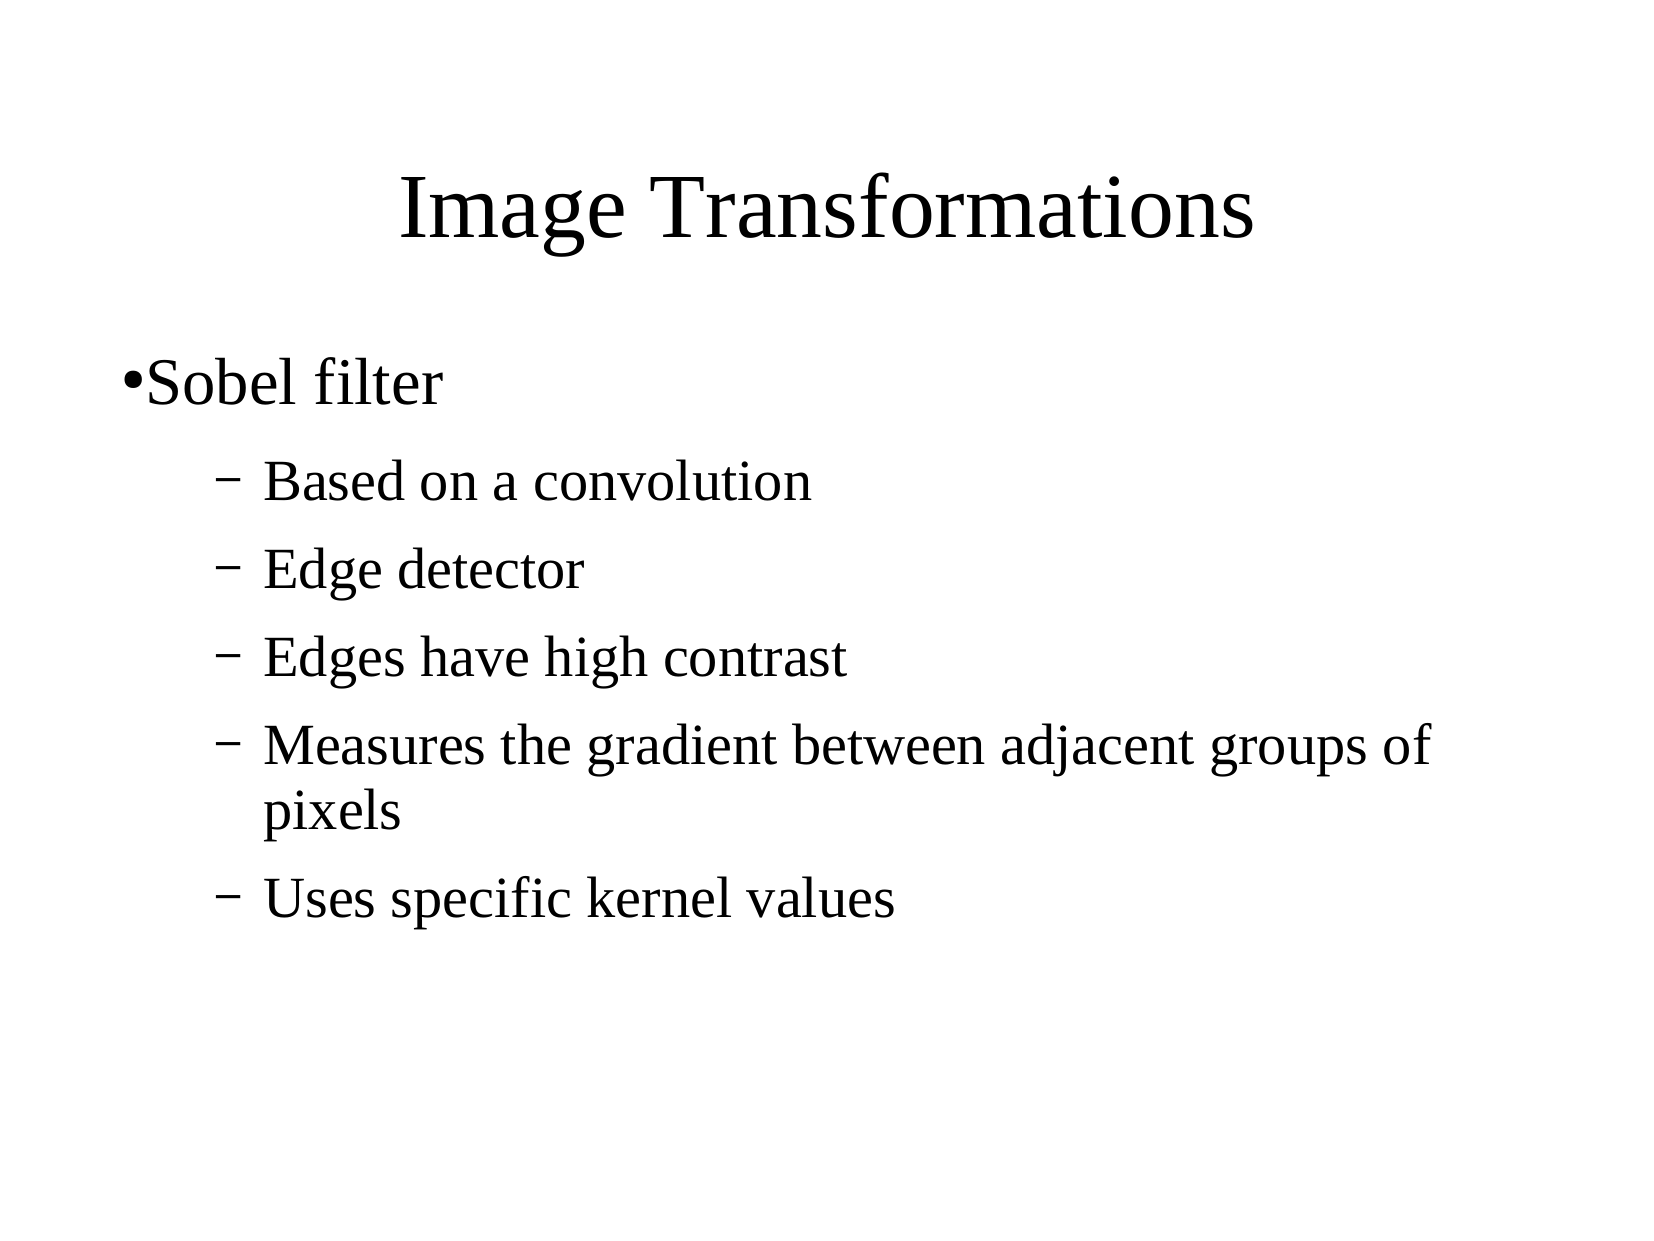

# Image Transformations
Sobel filter
Based on a convolution
Edge detector
Edges have high contrast
Measures the gradient between adjacent groups of pixels
Uses specific kernel values